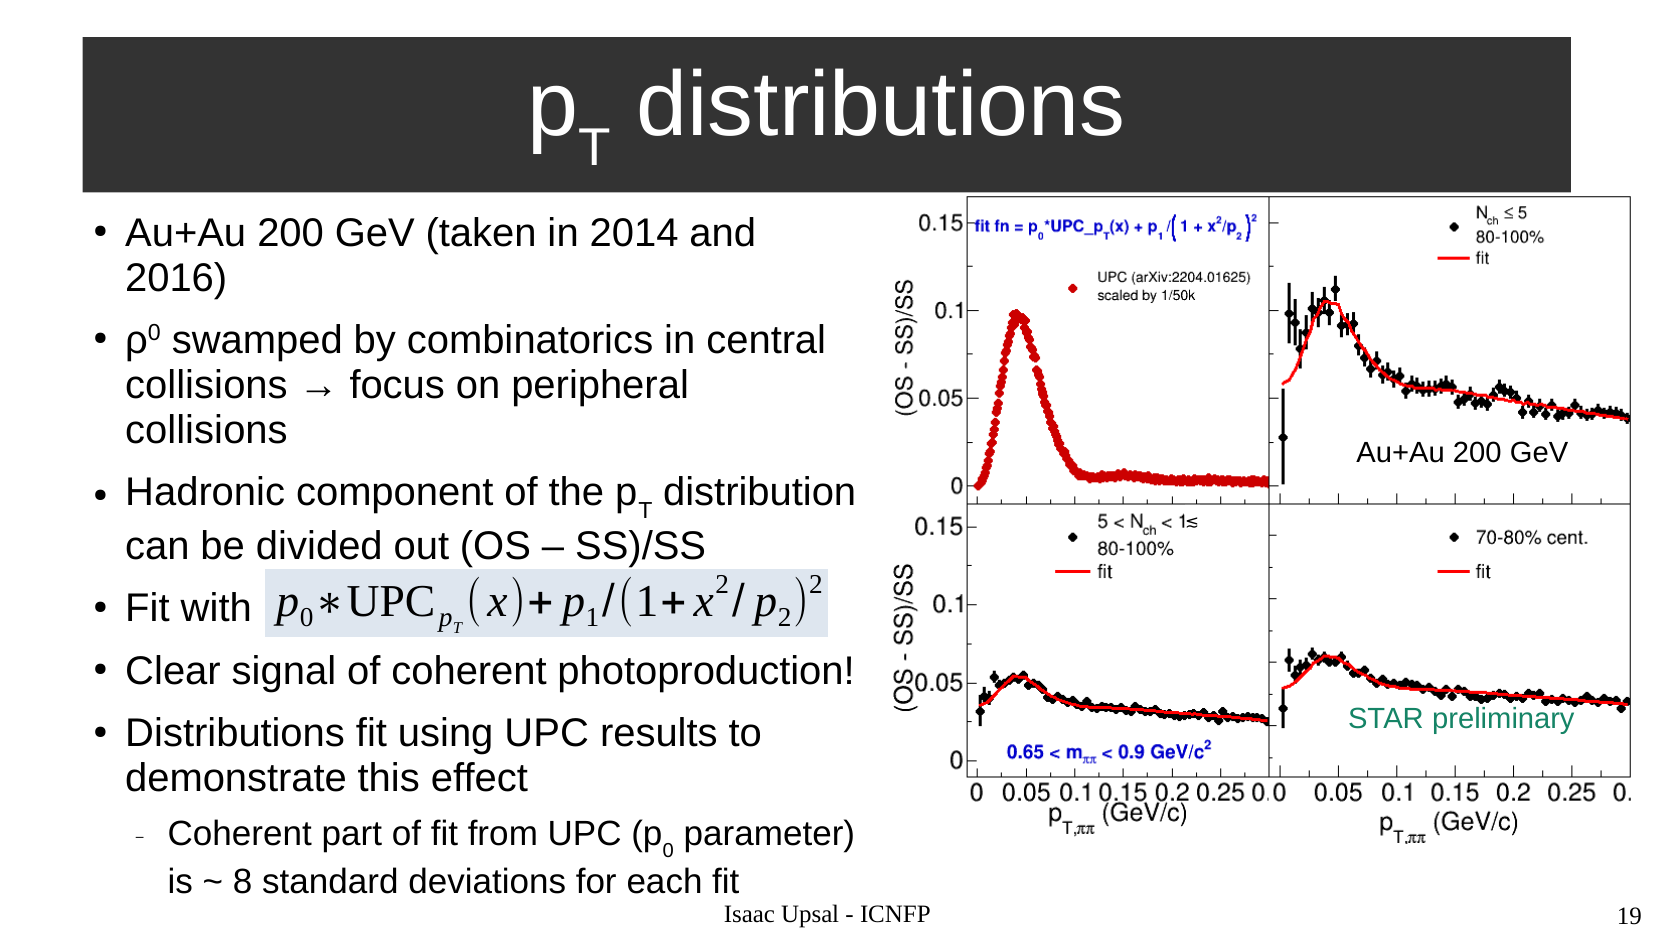

# pT distributions
Au+Au 200 GeV (taken in 2014 and 2016)
ρ0 swamped by combinatorics in central collisions → focus on peripheral collisions
Hadronic component of the pT distribution can be divided out (OS – SS)/SS
Fit with
Clear signal of coherent photoproduction!
Distributions fit using UPC results to demonstrate this effect
Coherent part of fit from UPC (p0 parameter) is ~ 8 standard deviations for each fit
Au+Au 200 GeV
≲
STAR preliminary
Isaac Upsal - ICNFP
19